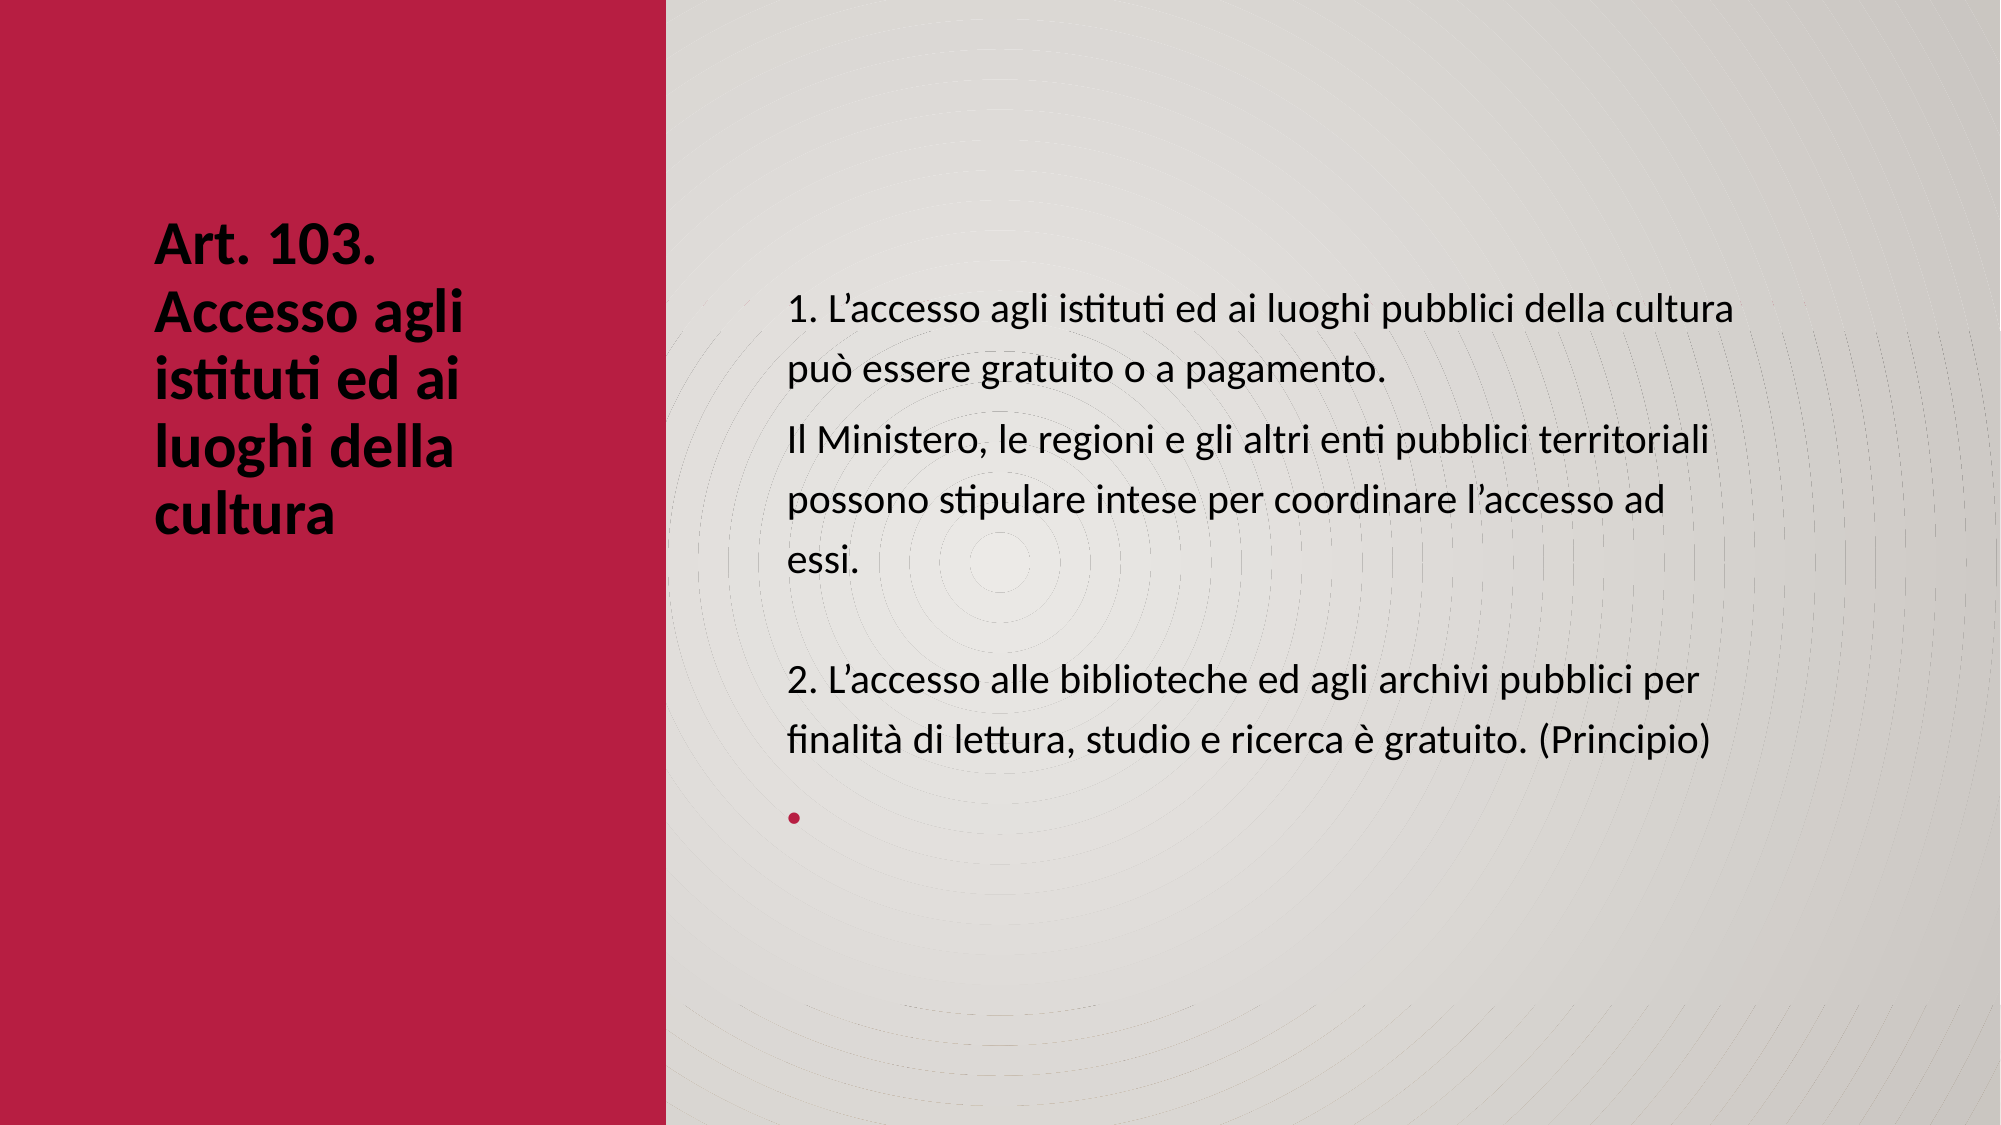

# Art. 103. Accesso agli istituti ed ai luoghi della cultura
1. L’accesso agli istituti ed ai luoghi pubblici della cultura può essere gratuito o a pagamento.
Il Ministero, le regioni e gli altri enti pubblici territoriali possono stipulare intese per coordinare l’accesso ad essi.
2. L’accesso alle biblioteche ed agli archivi pubblici per finalità di lettura, studio e ricerca è gratuito. (Principio)